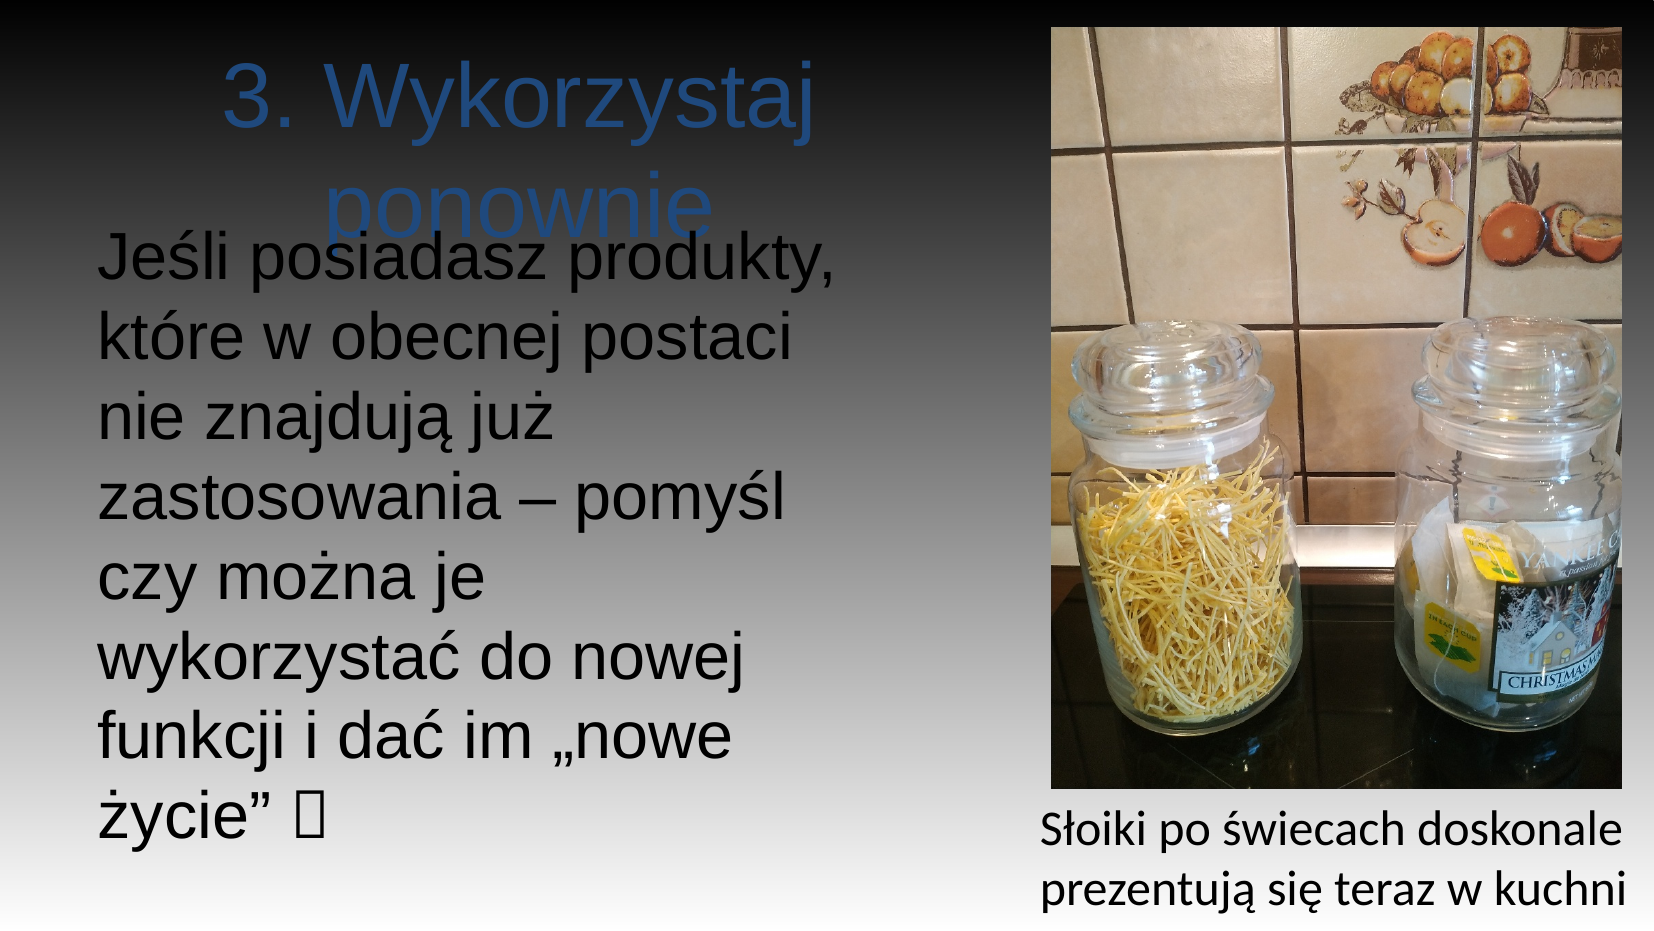

# 3. Wykorzystaj ponownie
Jeśli posiadasz produkty, które w obecnej postaci nie znajdują już zastosowania – pomyśl czy można je wykorzystać do nowej funkcji i dać im „nowe życie” 
Słoiki po świecach doskonale prezentują się teraz w kuchni